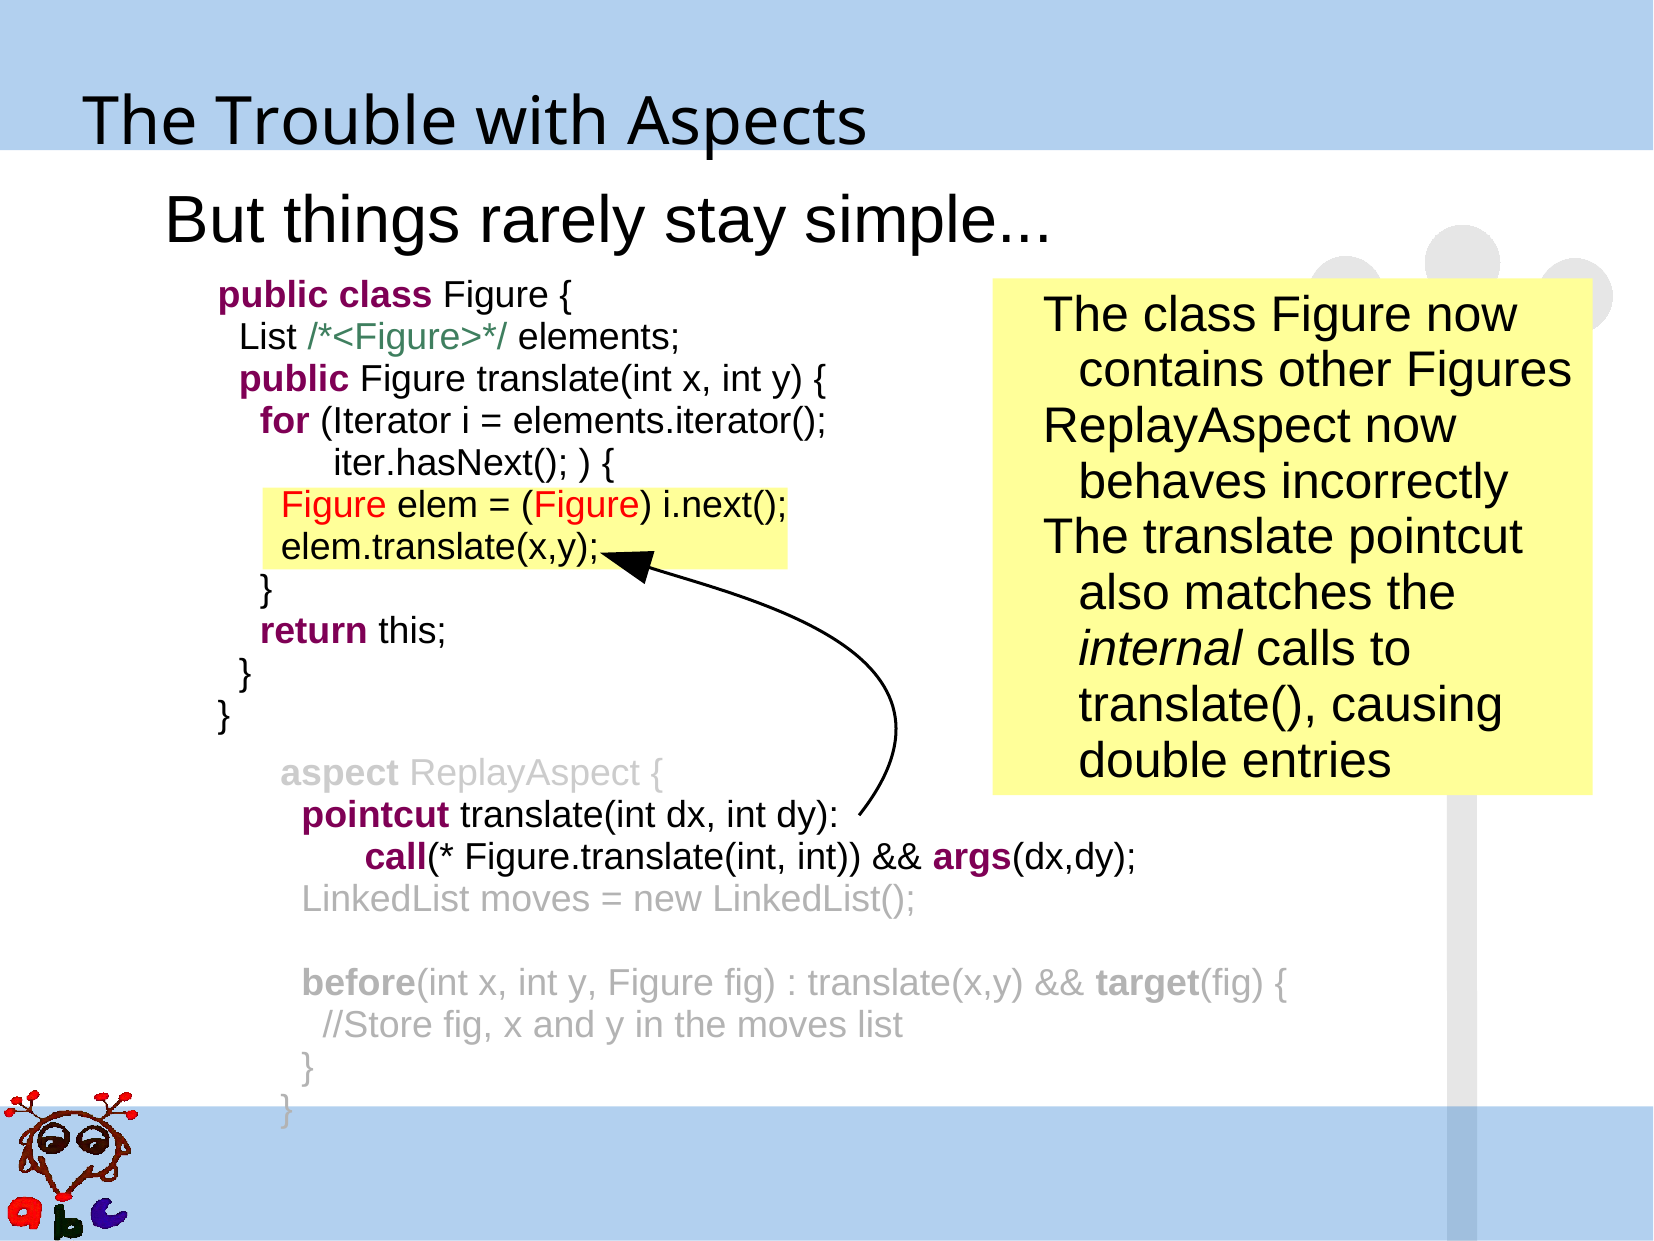

# The Trouble with Aspects
But things rarely stay simple...
public class Figure {
 List /*<Figure>*/ elements;
 public Figure translate(int x, int y) {
 for (Iterator i = elements.iterator();
 iter.hasNext(); ) {
 Figure elem = (Figure) i.next();
 elem.translate(x,y);
 }
 return this;
 }
}
The class Figure now contains other Figures
ReplayAspect now behaves incorrectly
The translate pointcut also matches the internal calls to translate(), causing double entries
aspect ReplayAspect {
 pointcut translate(int dx, int dy):
 call(* Figure.translate(int, int)) && args(dx,dy);
 LinkedList moves = new LinkedList();
 before(int x, int y, Figure fig) : translate(x,y) && target(fig) {
 //Store fig, x and y in the moves list
 }
}